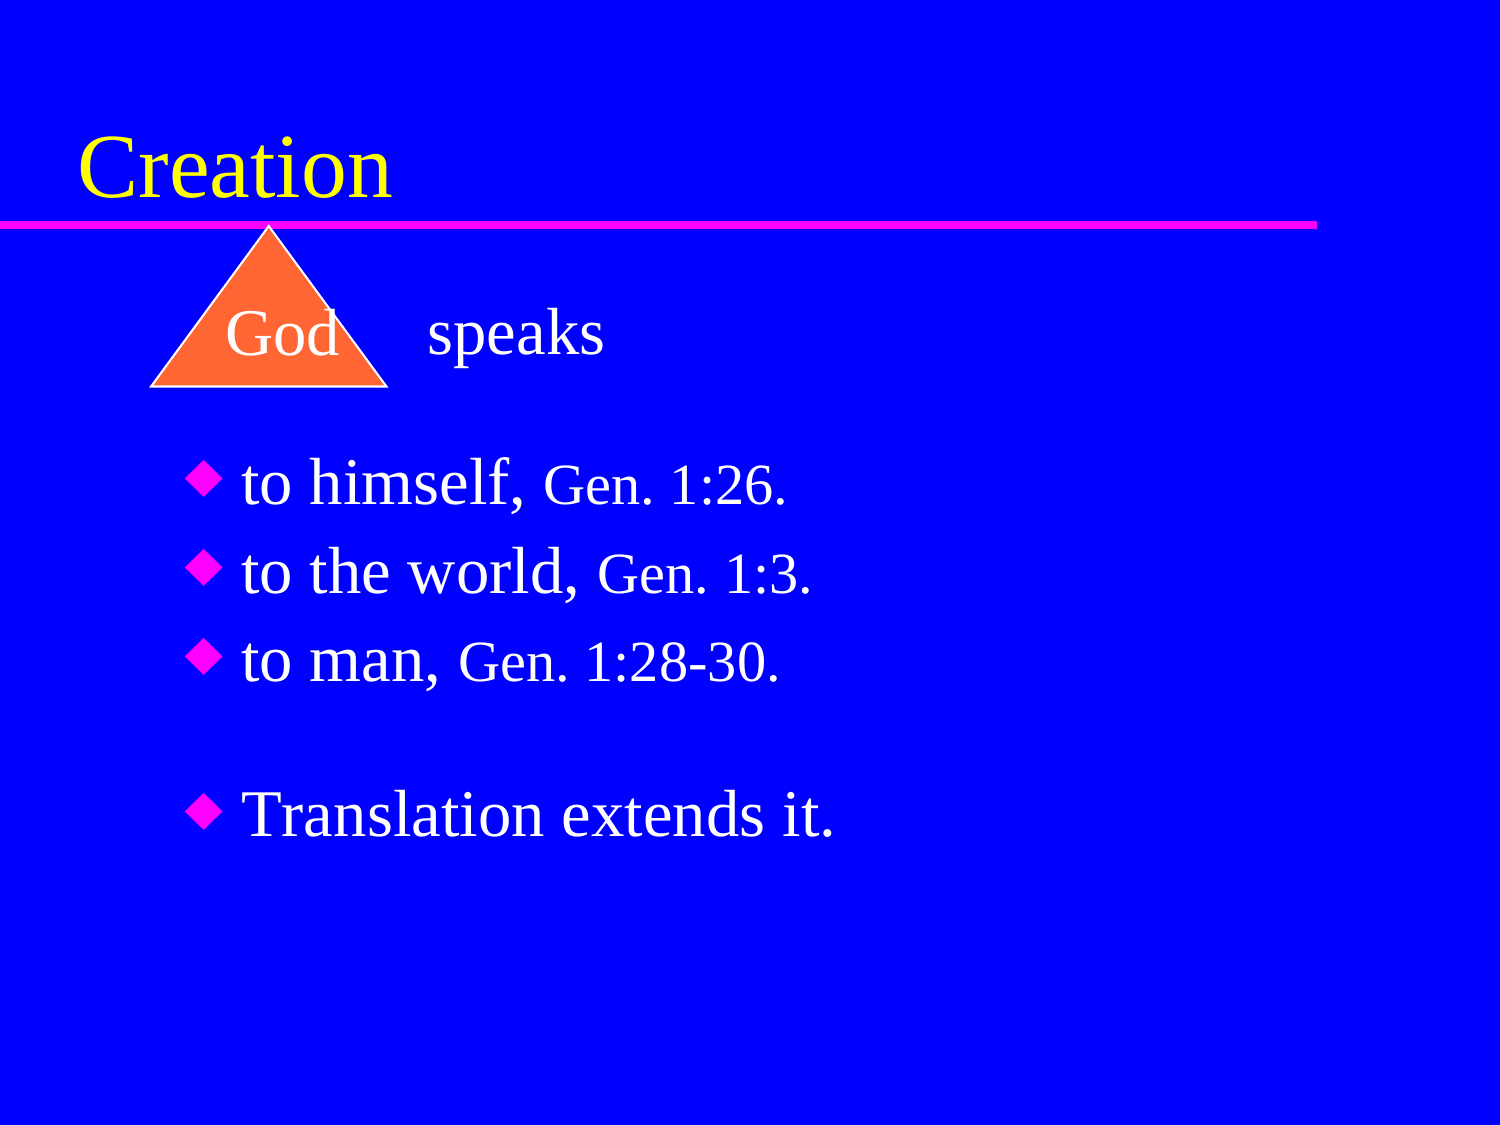

# Creation
God
speaks
to himself, Gen. 1:26.
to the world, Gen. 1:3.
to man, Gen. 1:28-30.
Translation extends it.